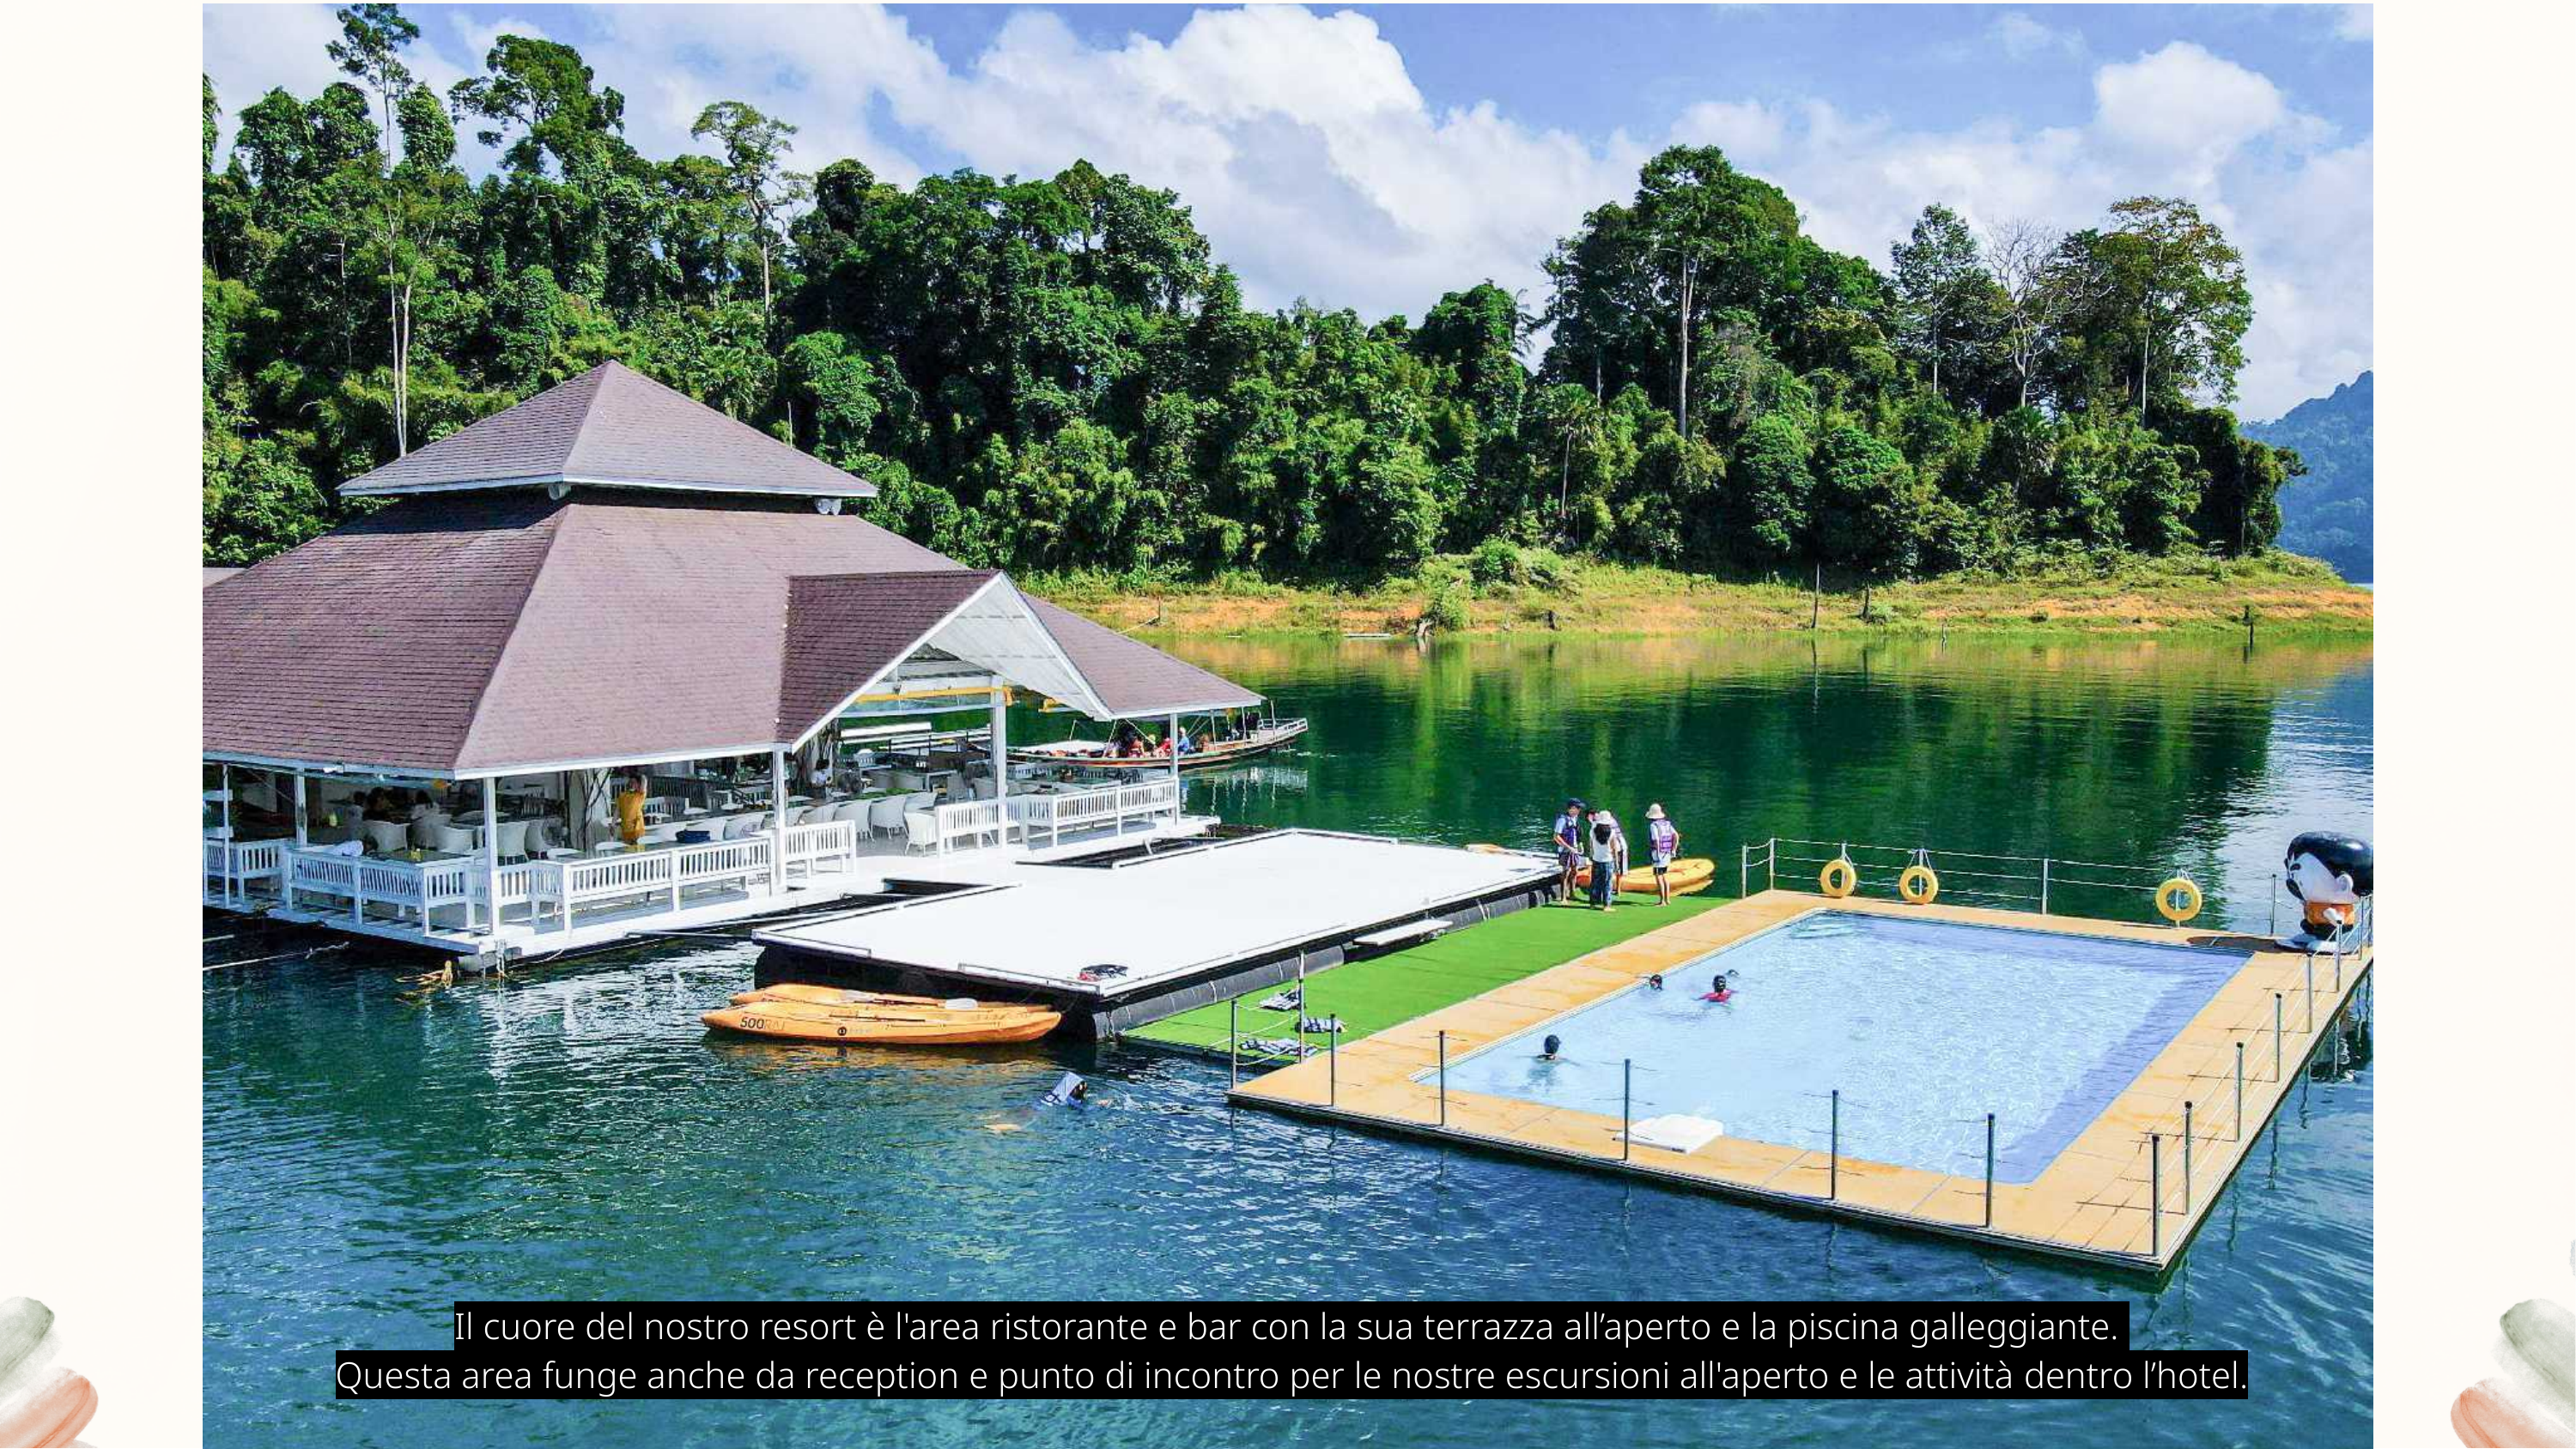

Il cuore del nostro resort è l'area ristorante e bar con la sua terrazza all’aperto e la piscina galleggiante.
Questa area funge anche da reception e punto di incontro per le nostre escursioni all'aperto e le attività dentro l’hotel.